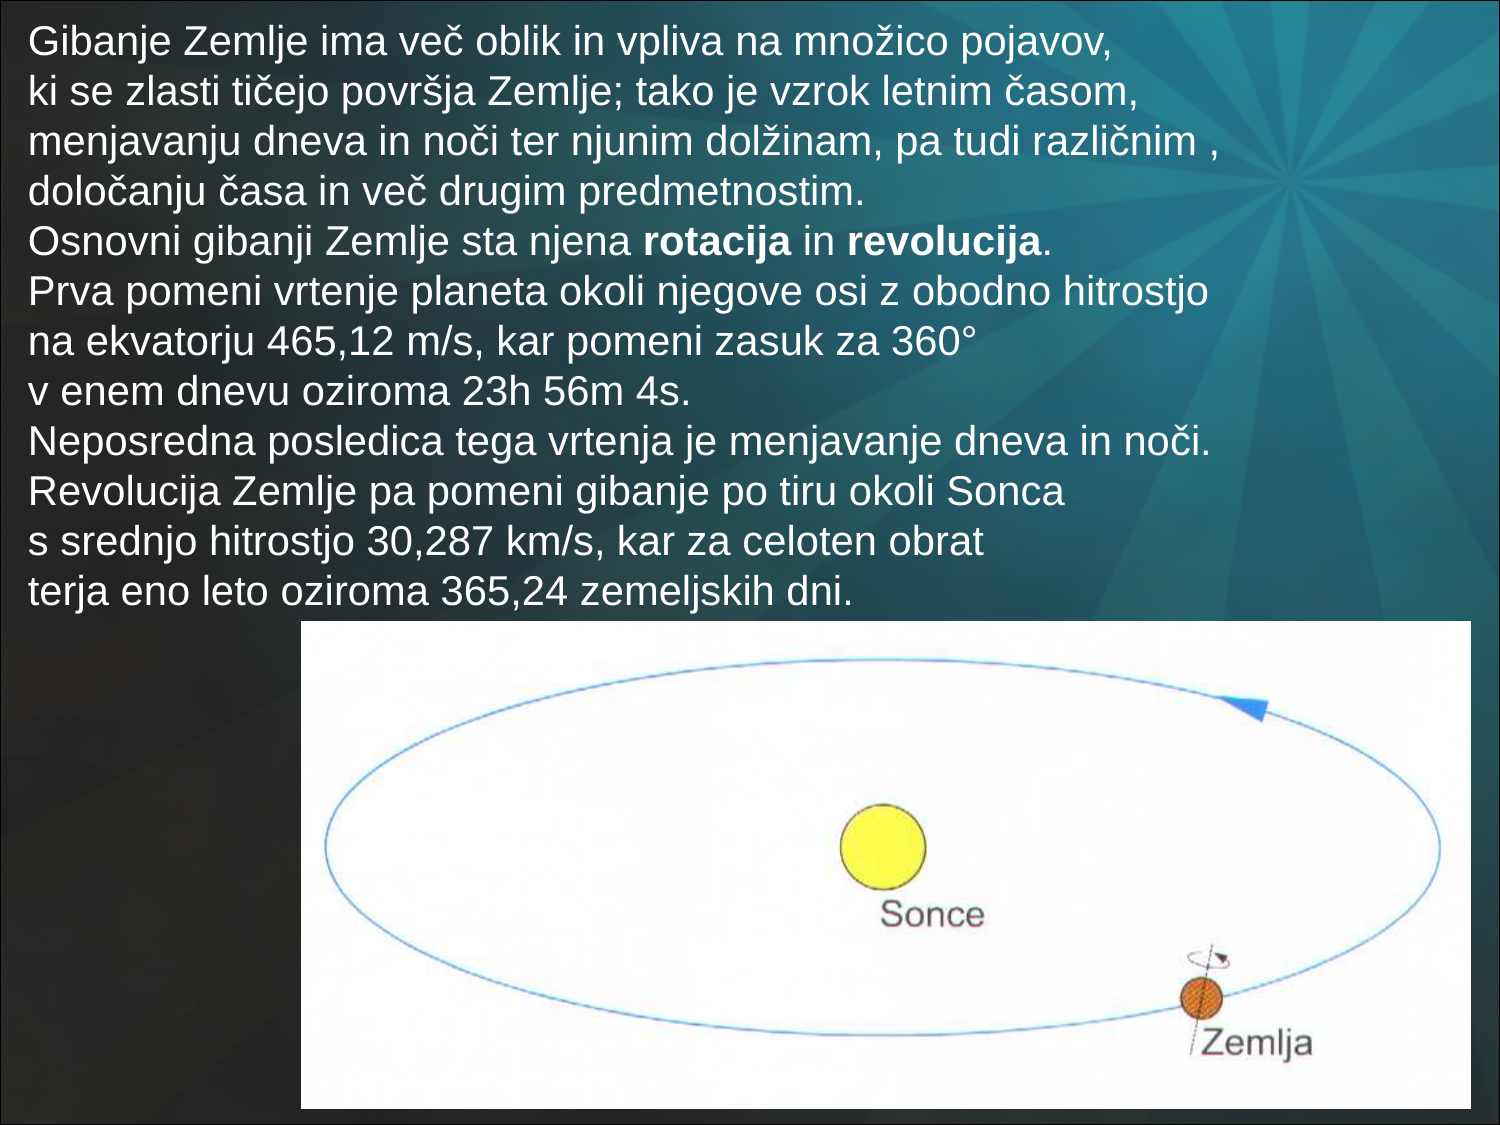

Gibanje Zemlje ima več oblik in vpliva na množico pojavov,
ki se zlasti tičejo površja Zemlje; tako je vzrok letnim časom,
menjavanju dneva in noči ter njunim dolžinam, pa tudi različnim ,
določanju časa in več drugim predmetnostim.
Osnovni gibanji Zemlje sta njena rotacija in revolucija.
Prva pomeni vrtenje planeta okoli njegove osi z obodno hitrostjo
na ekvatorju 465,12 m/s, kar pomeni zasuk za 360°
v enem dnevu oziroma 23h 56m 4s.
Neposredna posledica tega vrtenja je menjavanje dneva in noči.
Revolucija Zemlje pa pomeni gibanje po tiru okoli Sonca
s srednjo hitrostjo 30,287 km/s, kar za celoten obrat
terja eno leto oziroma 365,24 zemeljskih dni.